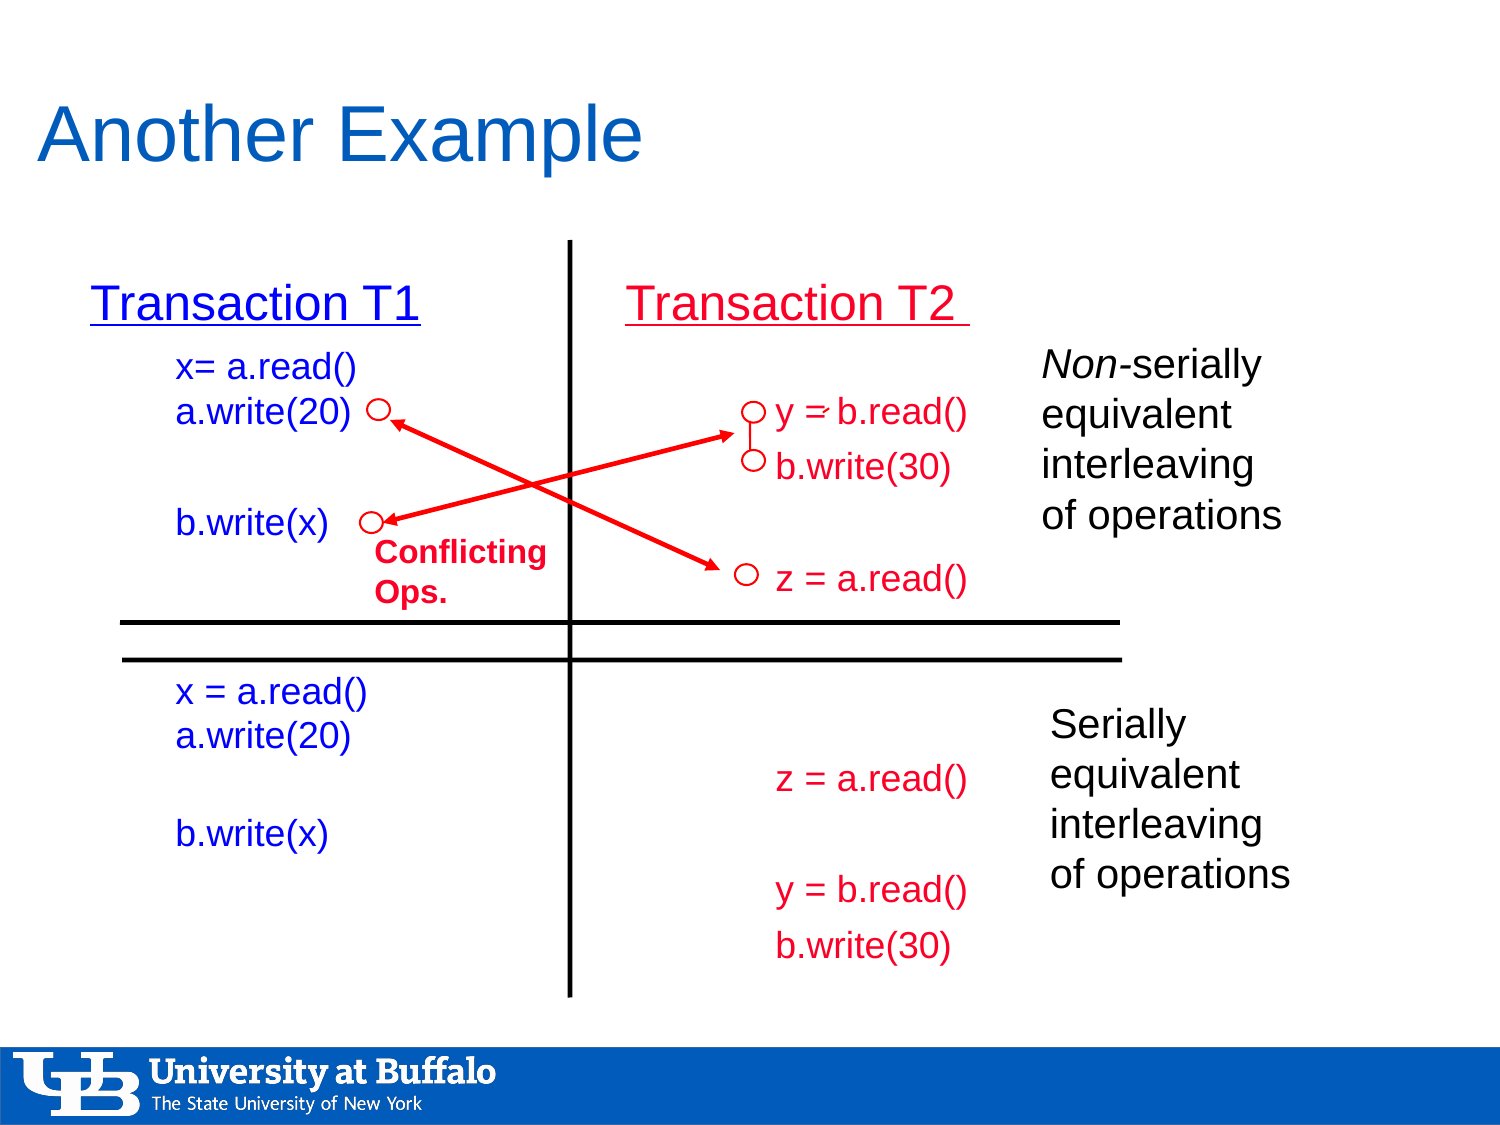

# Another Example
Transaction T1			Transaction T2
		x= a.read()
		a.write(20)						y = b.read()
										b.write(30)
		b.write(x)
										z = a.read()
 	x = a.read()
		a.write(20)
 					 				z = a.read()
		b.write(x)
										y = b.read()
										b.write(30)
Non-serially equivalent interleaving of operations
Conflicting Ops.
Serially equivalent interleaving of operations